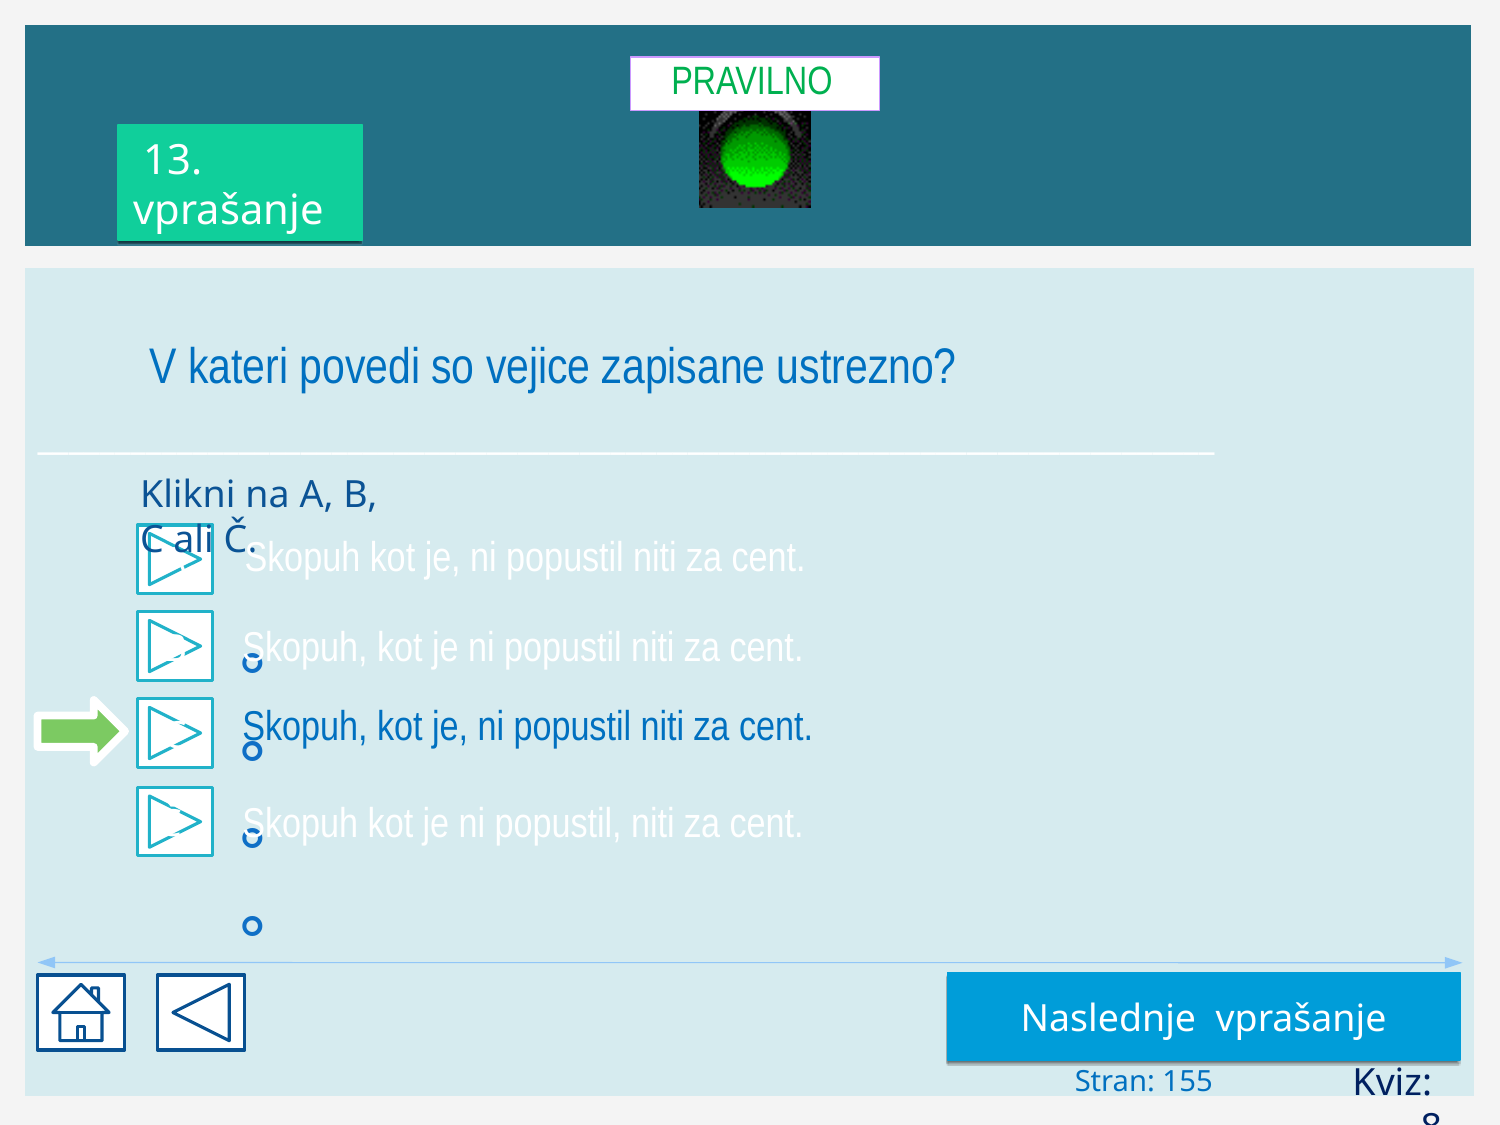

PRAVILNO
 13. vprašanje
V kateri povedi so vejice zapisane ustrezno?
____________________________________________________________________________
Klikni na A, B, C ali Č.
Skopuh kot je, ni popustil niti za cent.
A
B
Skopuh, kot je ni popustil niti za cent.
Skopuh, kot je, ni popustil niti za cent.
C
Č.
Skopuh kot je ni popustil, niti za cent.
Naslednje vprašanje
Kviz: 8
Stran: 155